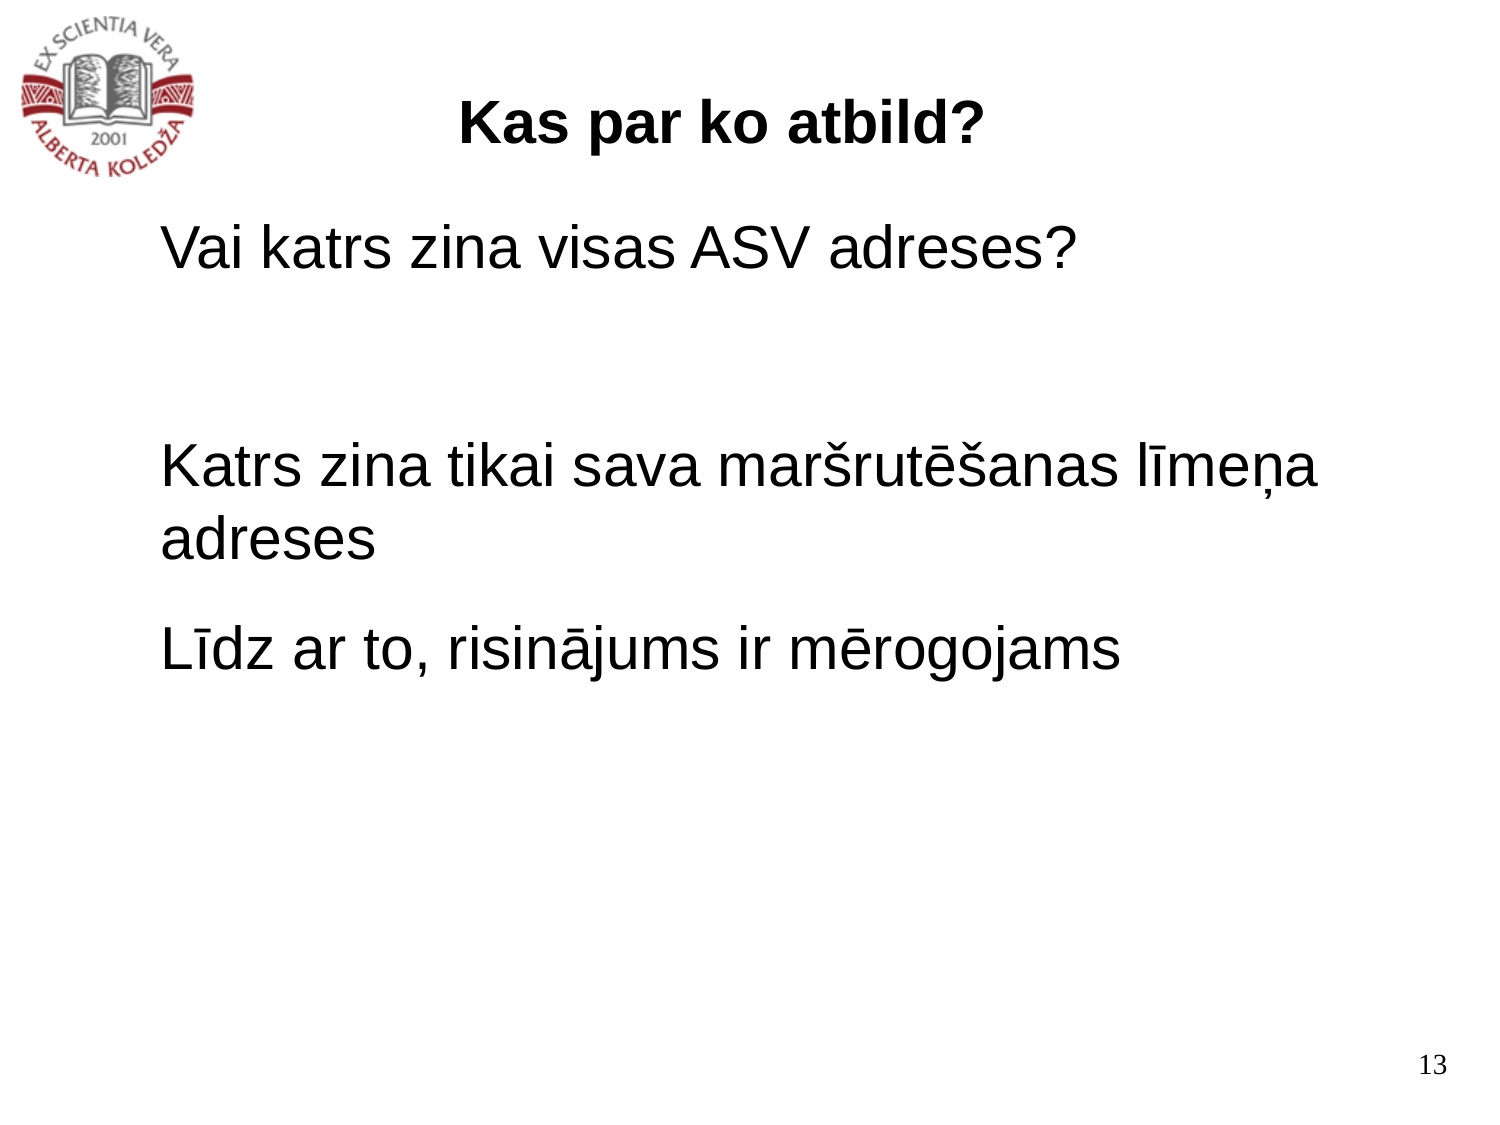

# Kas par ko atbild?
Vai katrs zina visas ASV adreses?
Katrs zina tikai sava maršrutēšanas līmeņa adreses
Līdz ar to, risinājums ir mērogojams